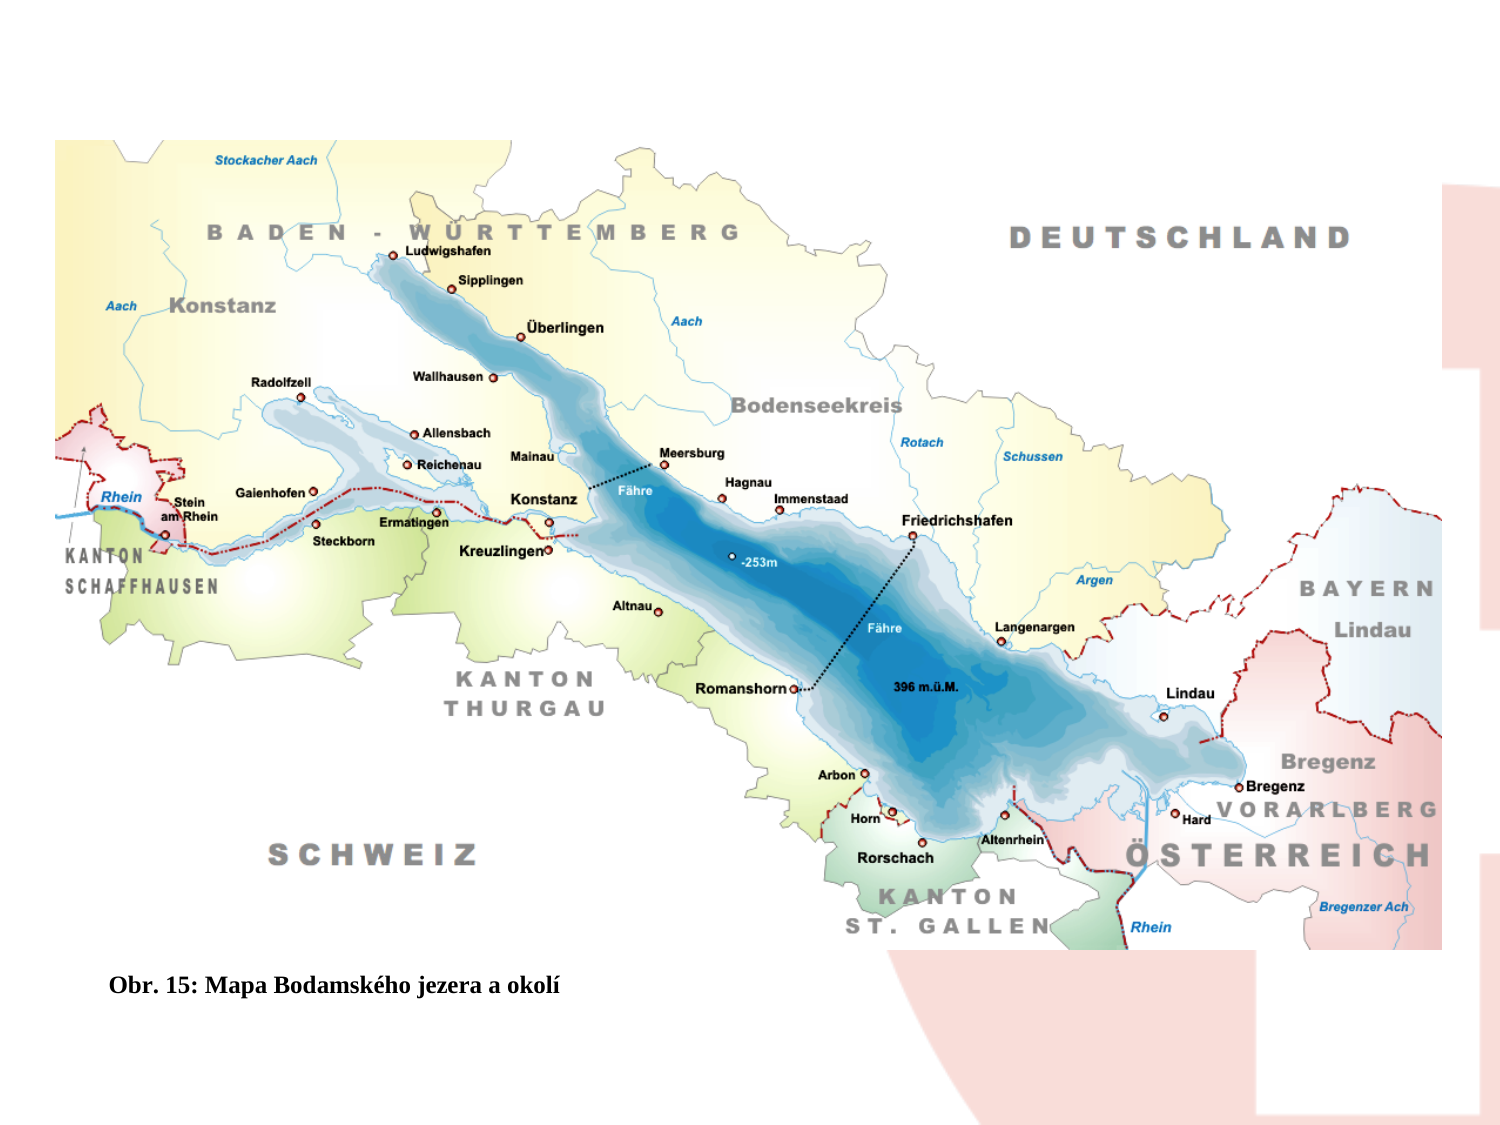

Obr. 15: Mapa Bodamského jezera a okolí